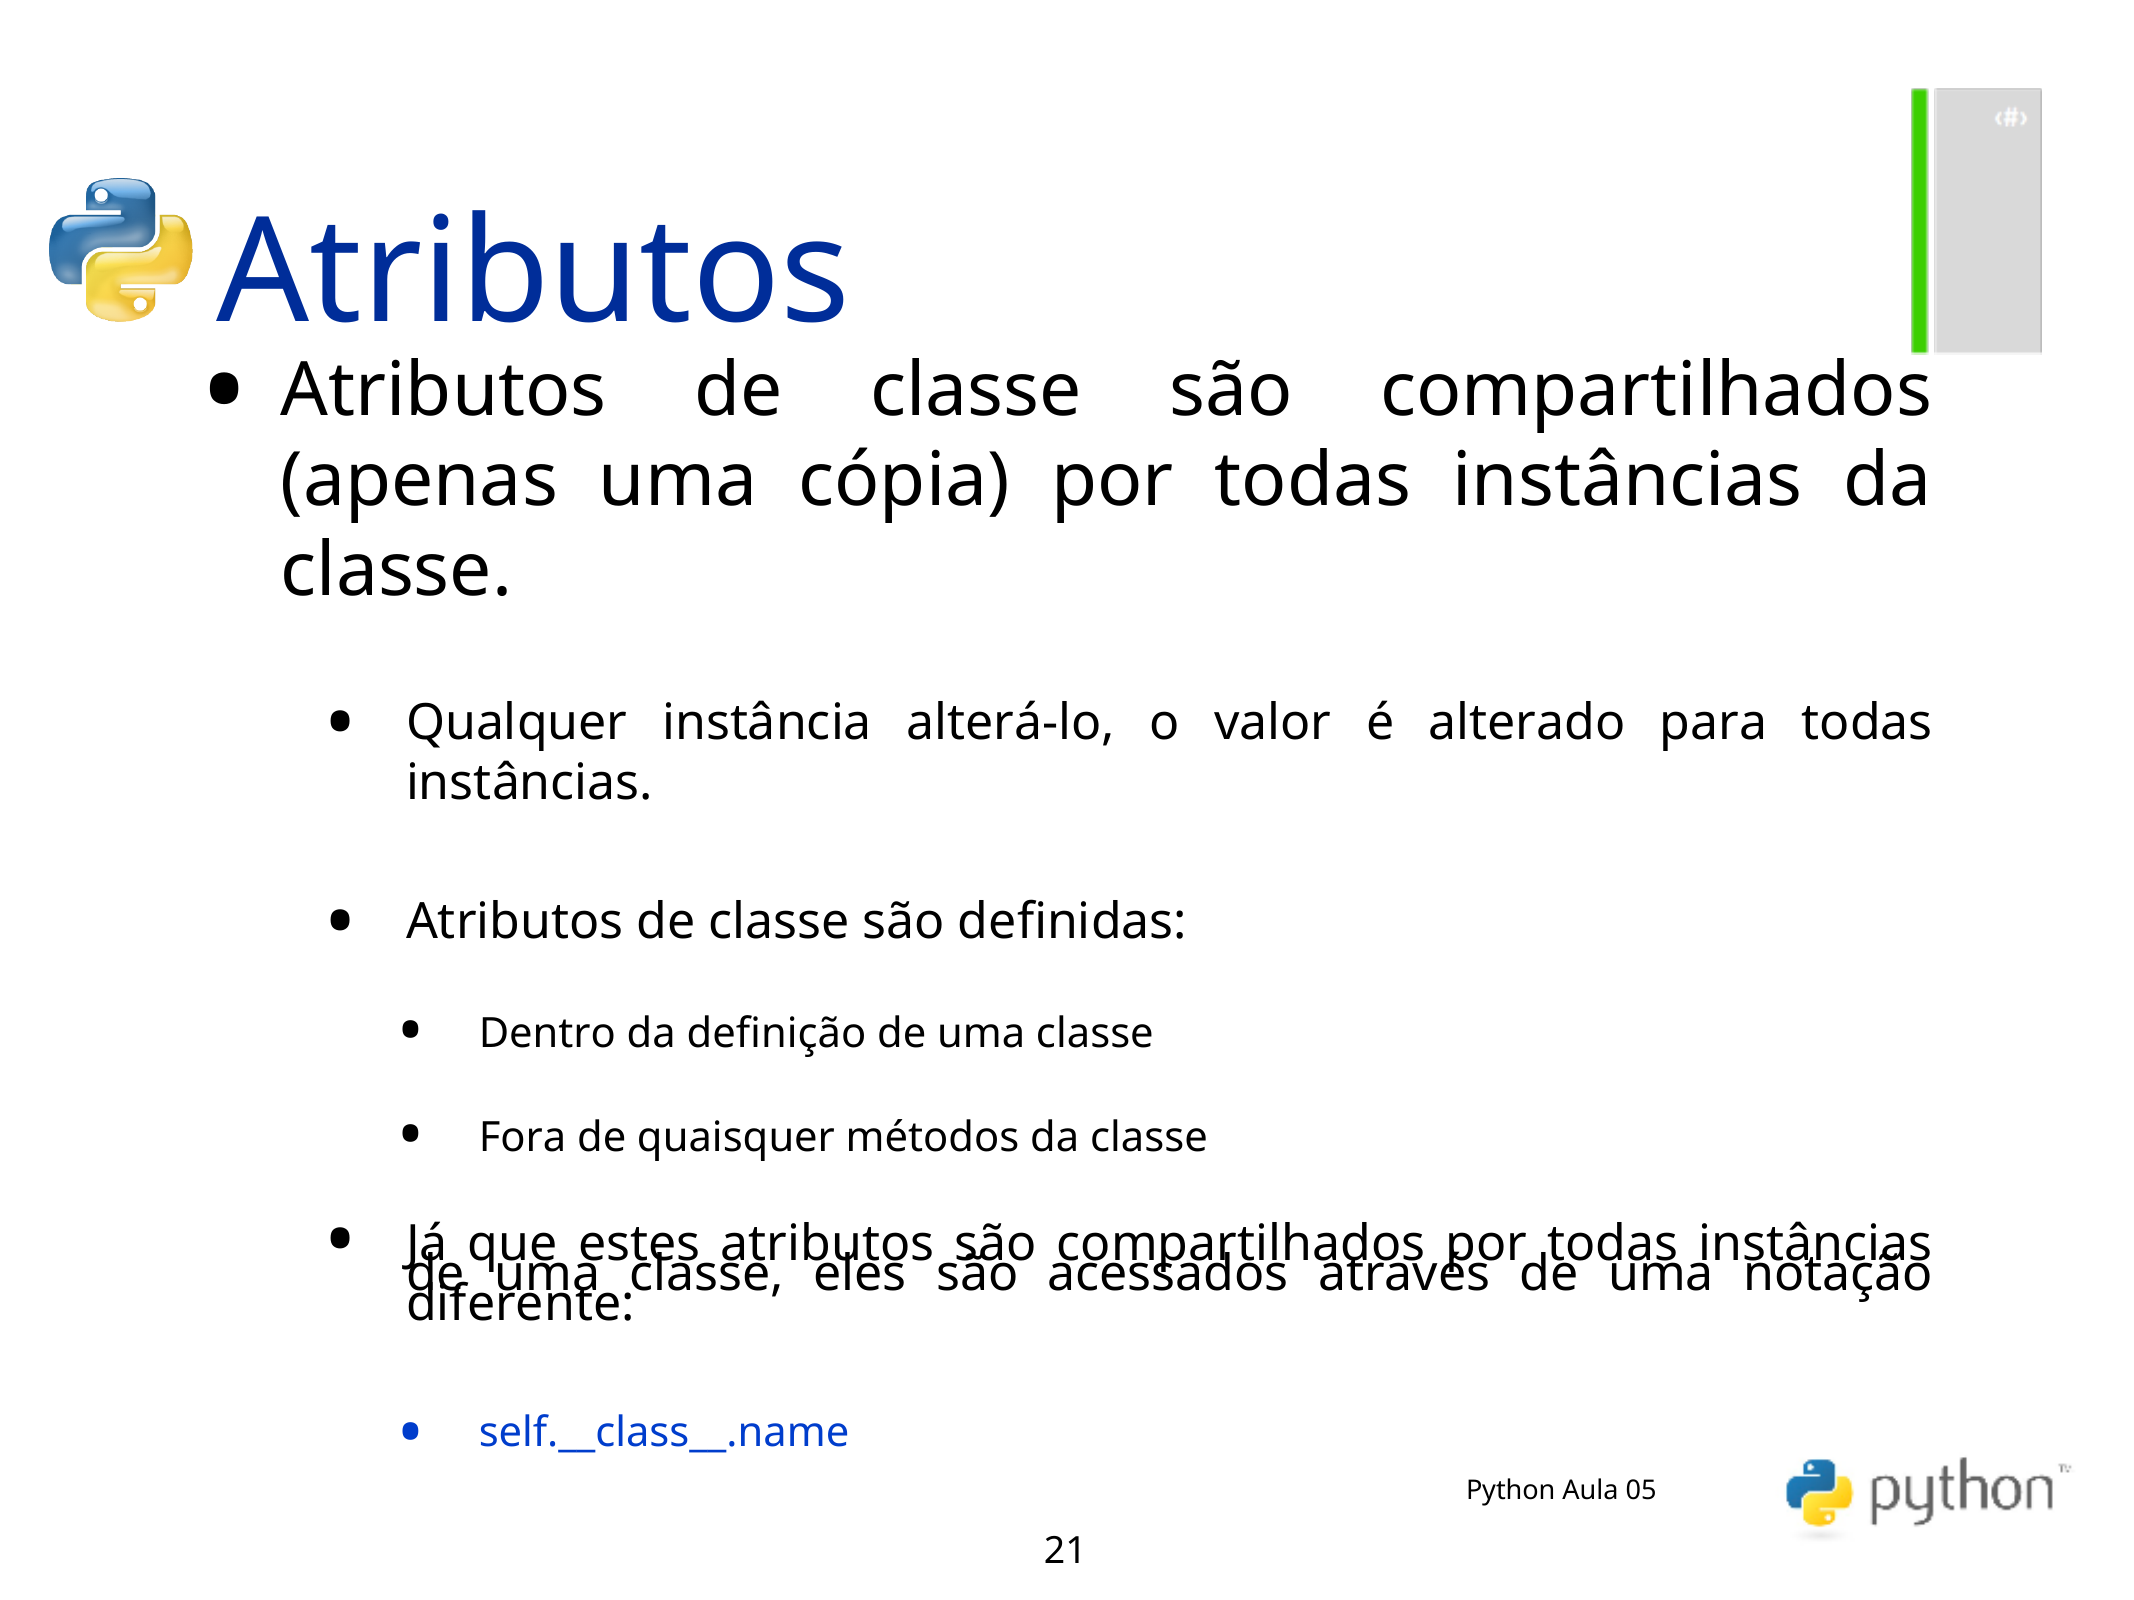

# Atributos
Atributos de classe são compartilhados (apenas uma cópia) por todas instâncias da classe.
Qualquer instância alterá-lo, o valor é alterado para todas instâncias.
Atributos de classe são definidas:
Dentro da definição de uma classe
Fora de quaisquer métodos da classe
Já que estes atributos são compartilhados por todas instâncias de uma classe, eles são acessados através de uma notação diferente:
self.__class__.name
Python Aula 05